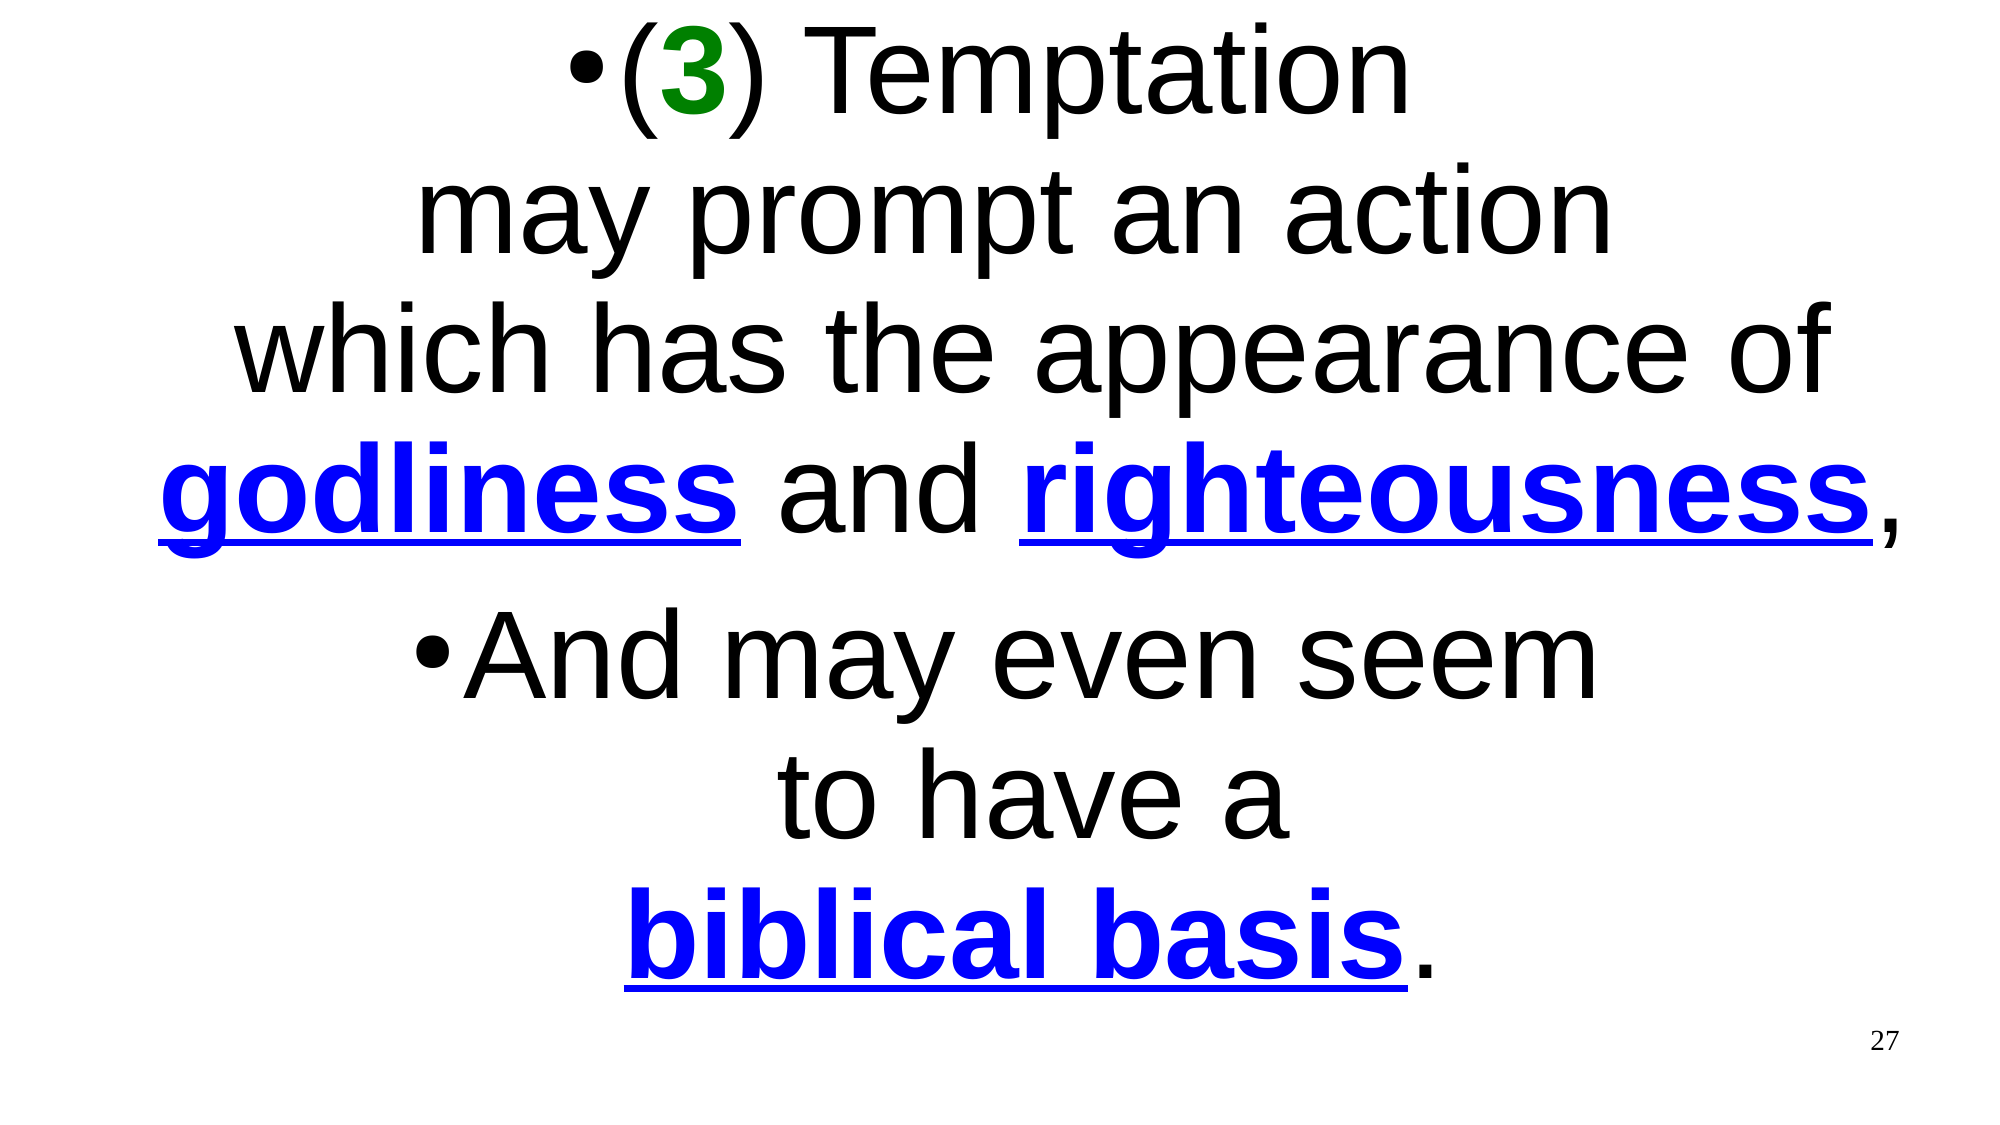

# (3) Temptation may prompt an action which has the appearance of godliness and righteousness,
And may even seem
 to have a
biblical basis.
27